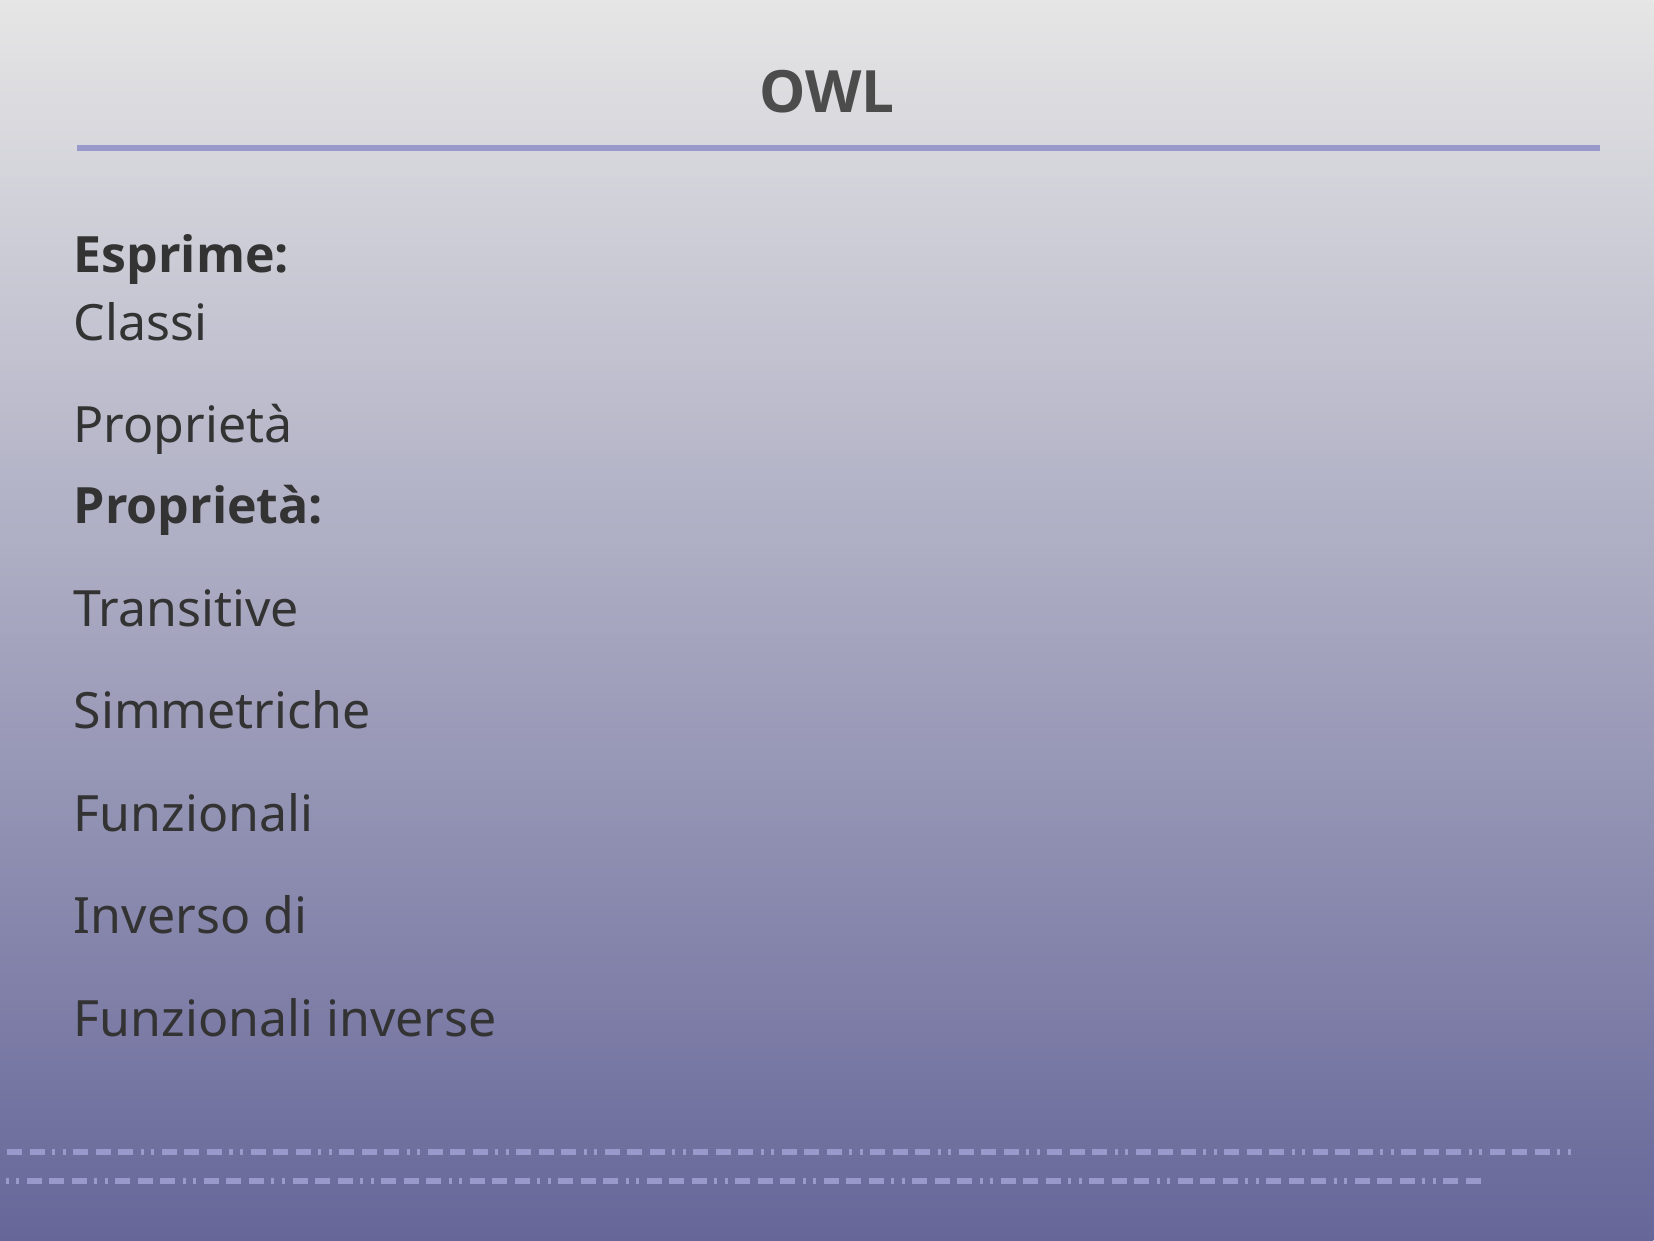

OWL
Esprime:
Classi
Proprietà
Proprietà:
Transitive
Simmetriche
Funzionali
Inverso di
Funzionali inverse